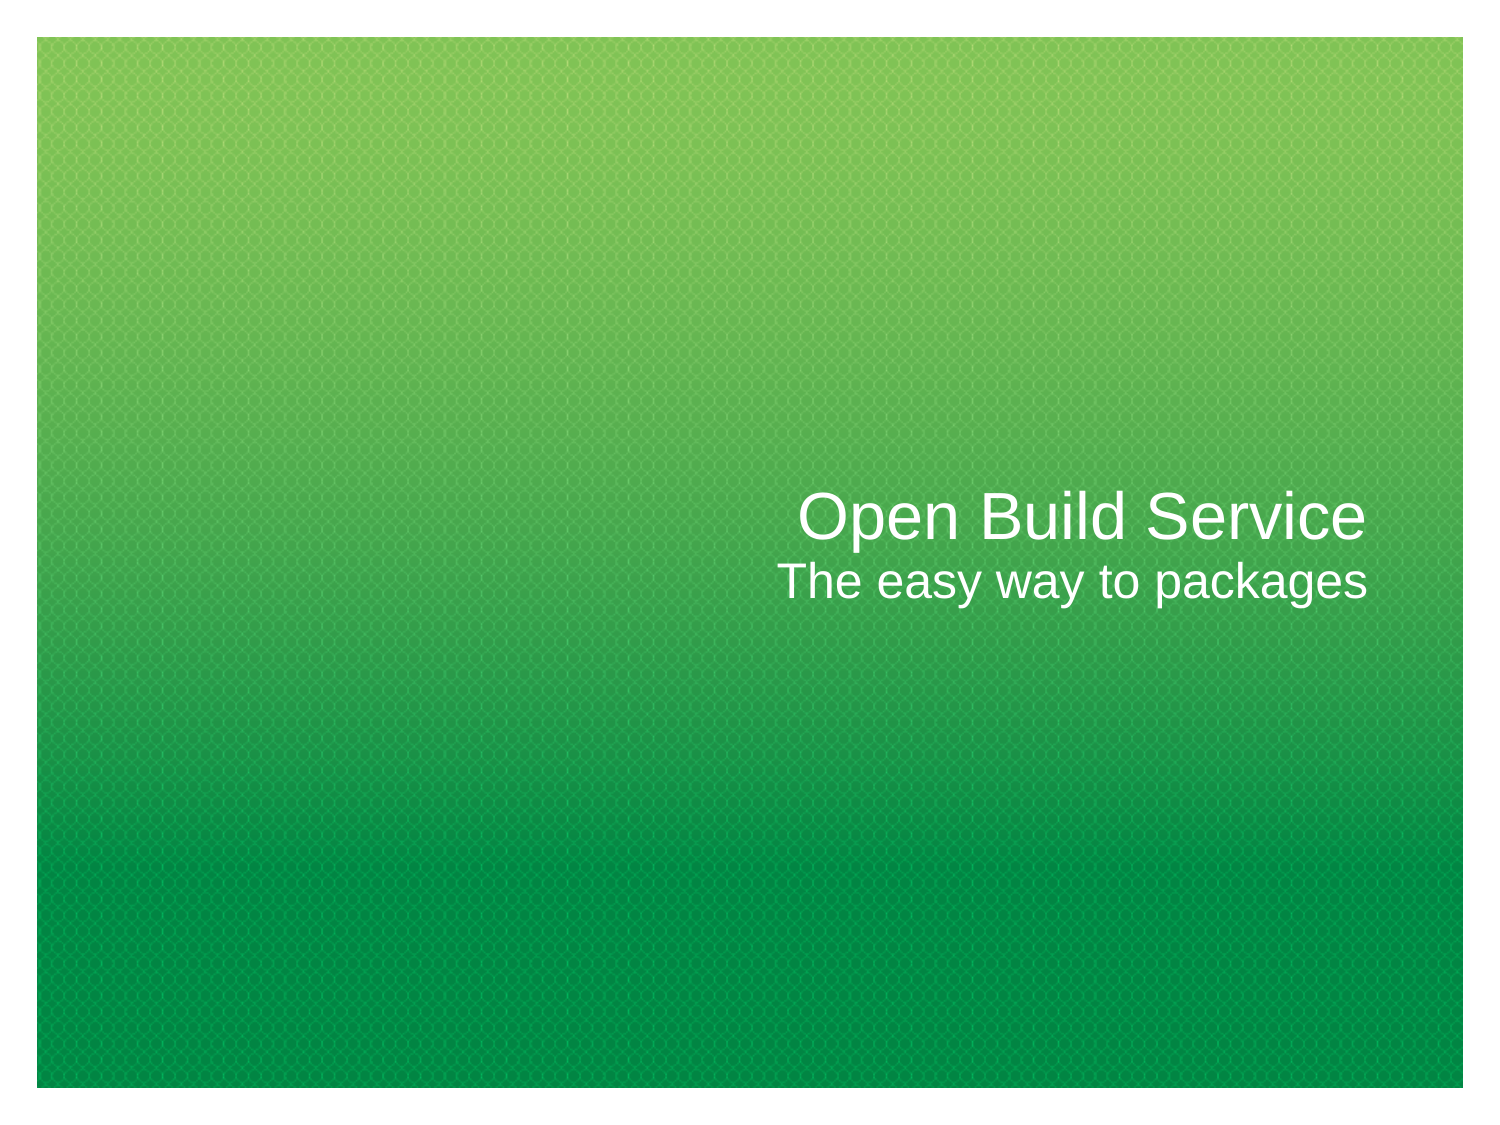

# Open Build Service The easy way to packages